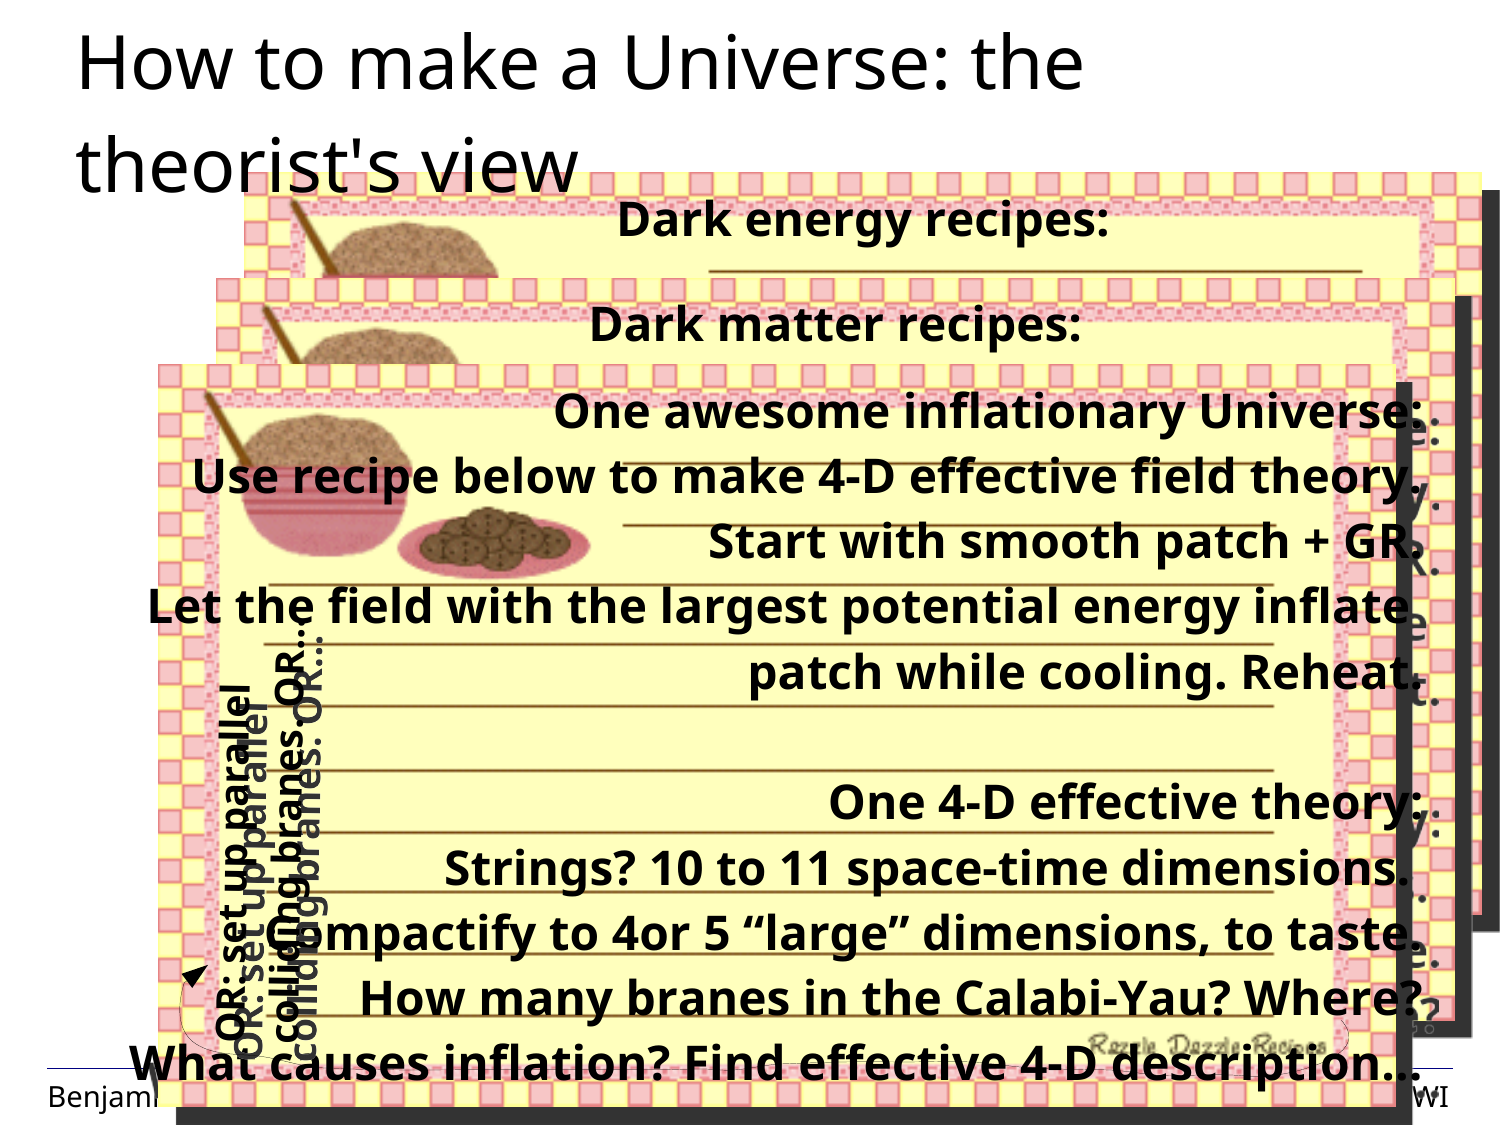

# How to make a Universe: the theorist's view
Dark energy recipes:
Dark matter recipes:
One awesome inflationary Universe:
Use recipe below to make 4-D effective field theory.
Start with smooth patch + GR.
Let the field with the largest potential energy inflate
patch while cooling. Reheat.
One 4-D effective theory:
Strings? 10 to 11 space-time dimensions.
Compactify to 4or 5 “large” dimensions, to taste.
How many branes in the Calabi-Yau? Where?
What causes inflation? Find effective 4-D description...
OR: set up parallel
colliding branes. OR...
August 2, 2008